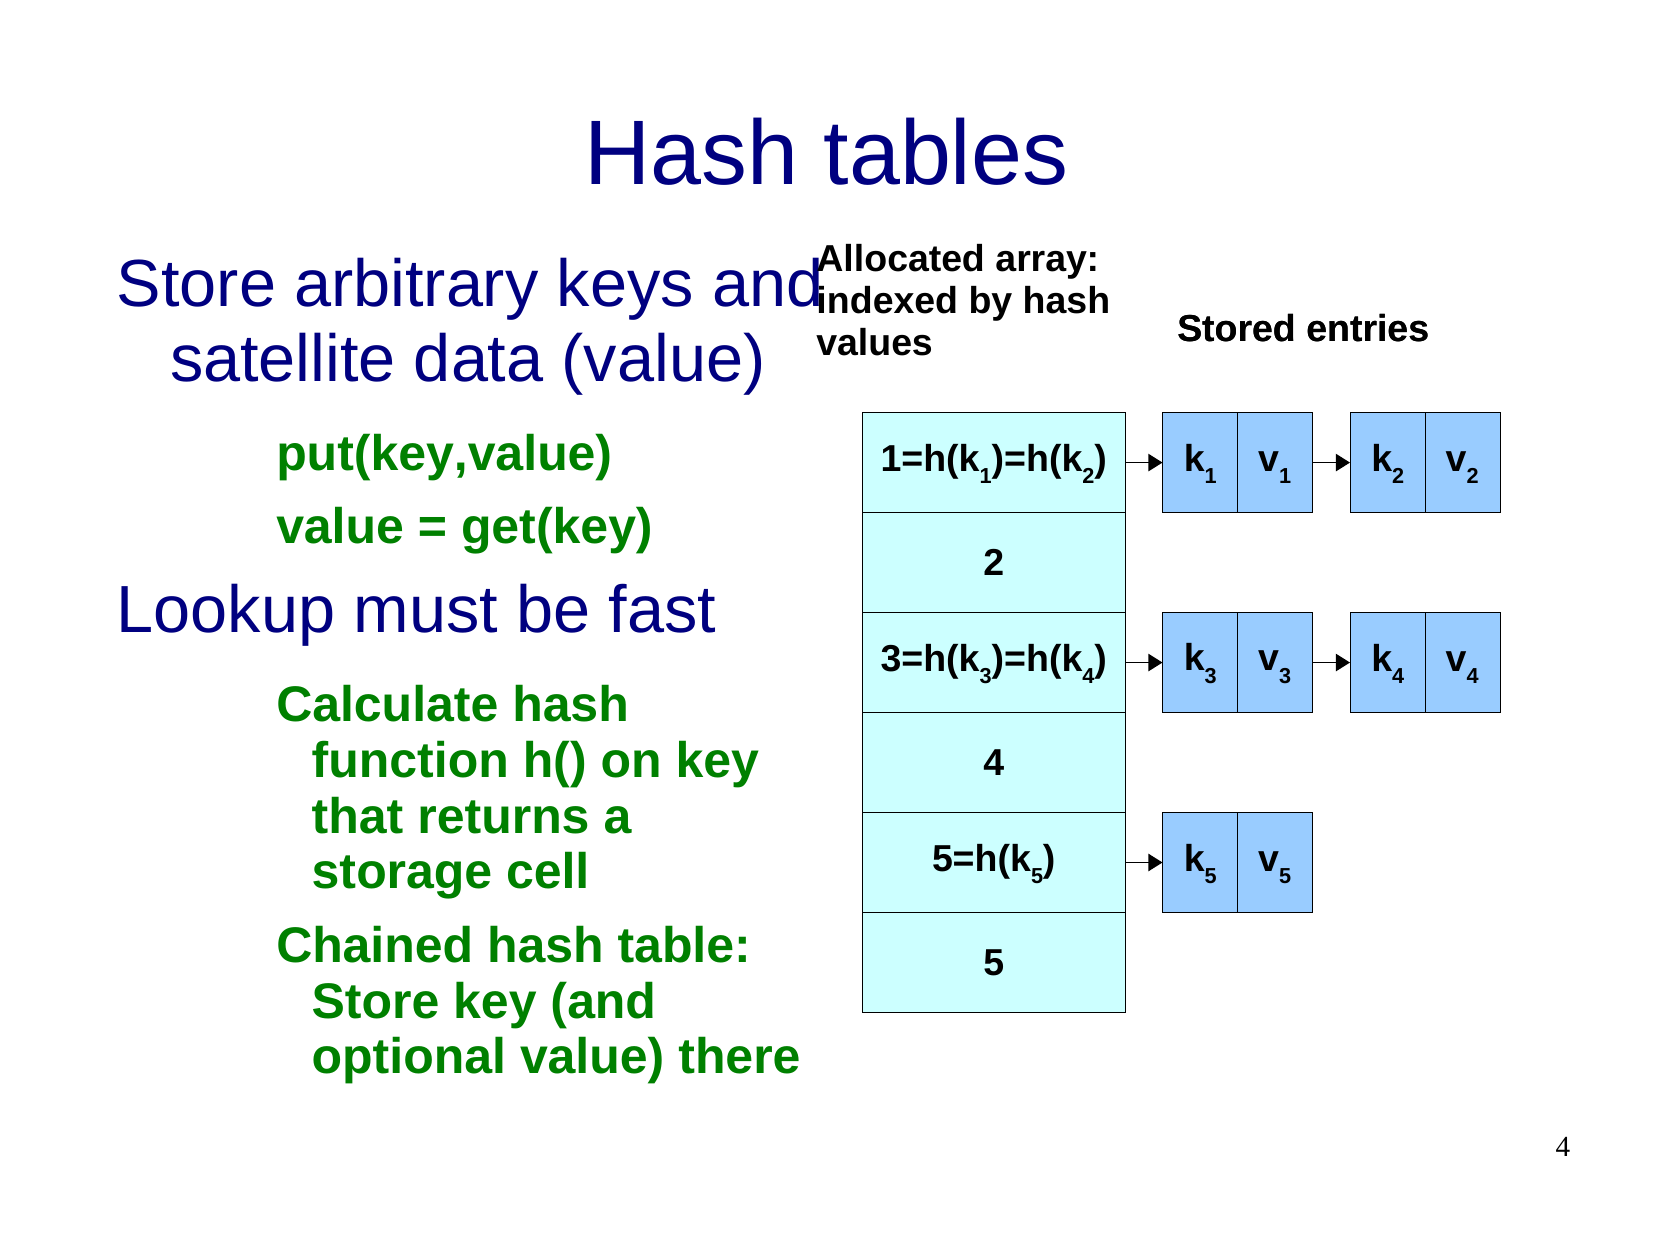

# Hash tables
Allocated array:
indexed by hash
values
Store arbitrary keys and satellite data (value)
put(key,value)
value = get(key)
Lookup must be fast
Calculate hash function h() on key that returns a storage cell
Chained hash table: Store key (and optional value) there
Stored entries
Stored entries
1=h(k1)=h(k2)
k1 v1
k2 v2
2
k3 v3
3=h(k3)=h(k4)
k4 v4
4
5=h(k5)
k5 v5
5
4